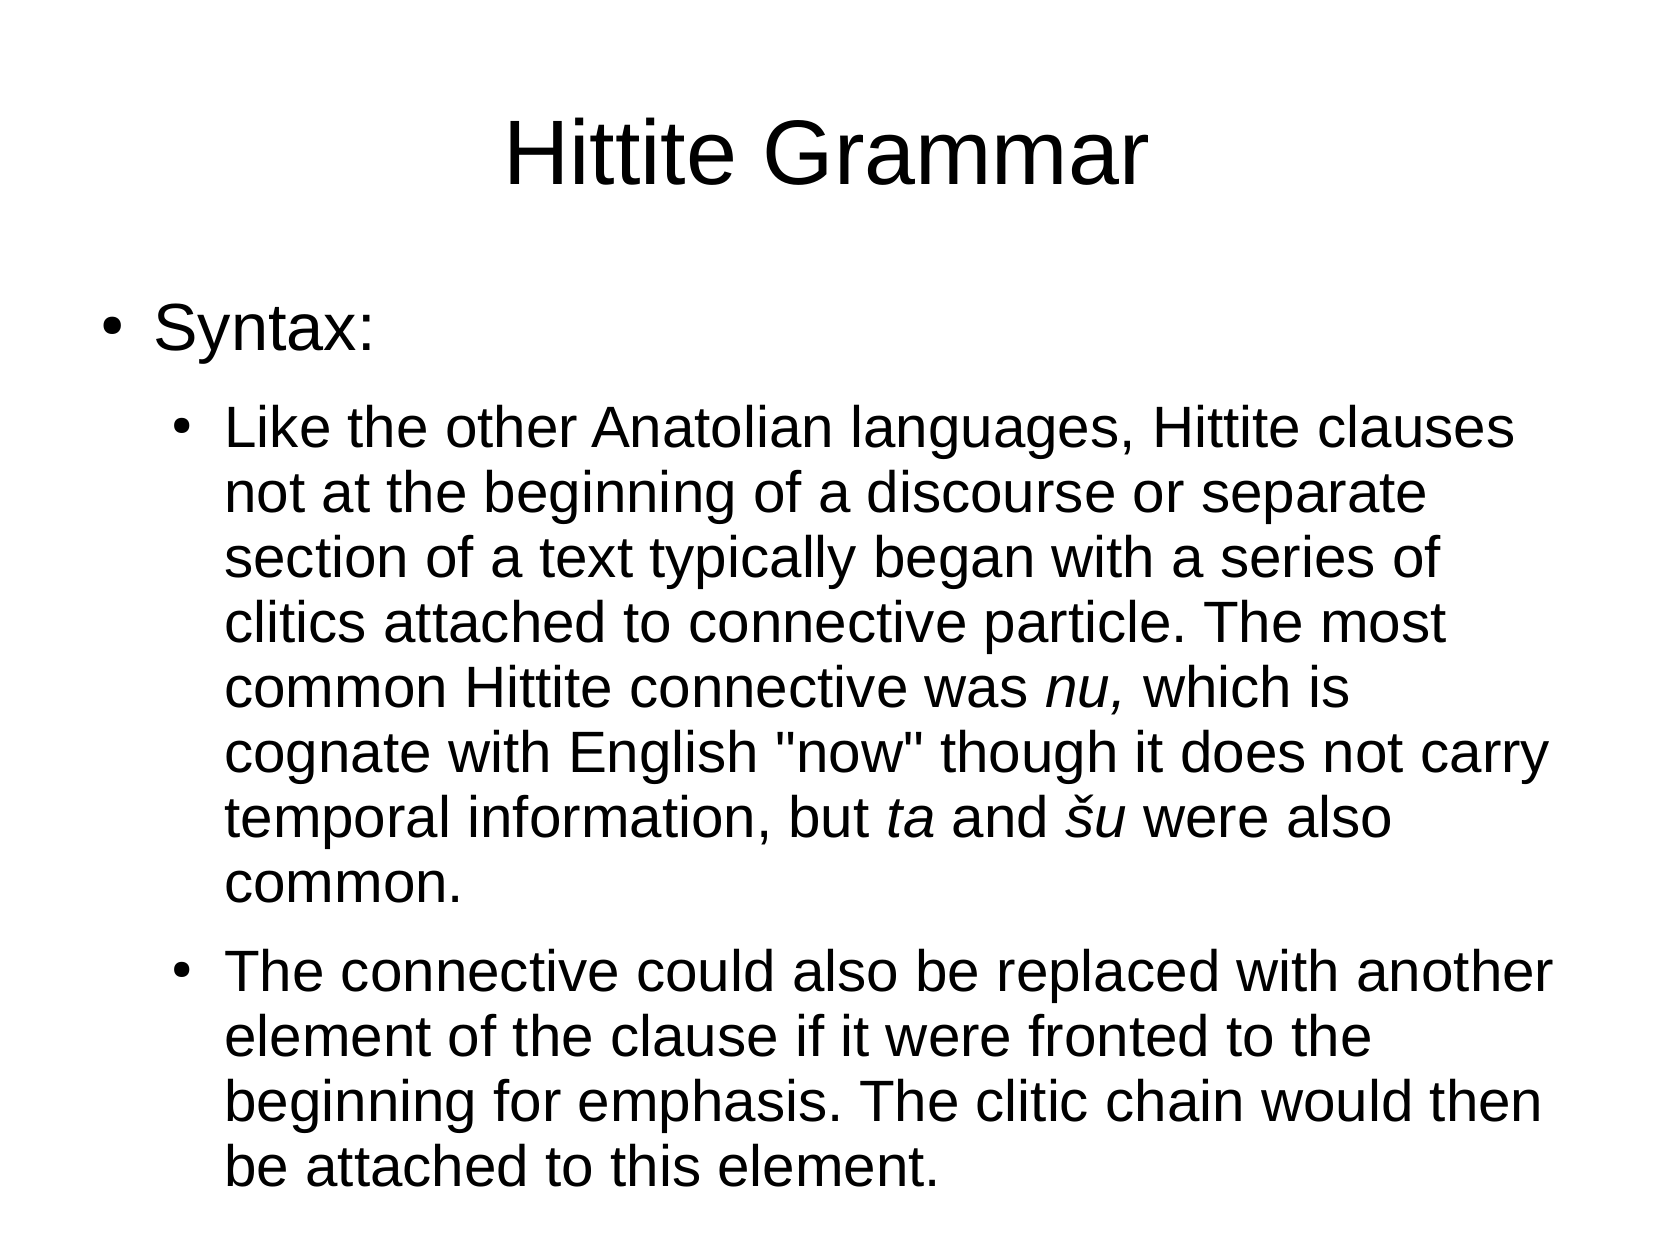

# Hittite Grammar
Syntax:
Like the other Anatolian languages, Hittite clauses not at the beginning of a discourse or separate section of a text typically began with a series of clitics attached to connective particle. The most common Hittite connective was nu, which is cognate with English "now" though it does not carry temporal information, but ta and šu were also common.
The connective could also be replaced with another element of the clause if it were fronted to the beginning for emphasis. The clitic chain would then be attached to this element.